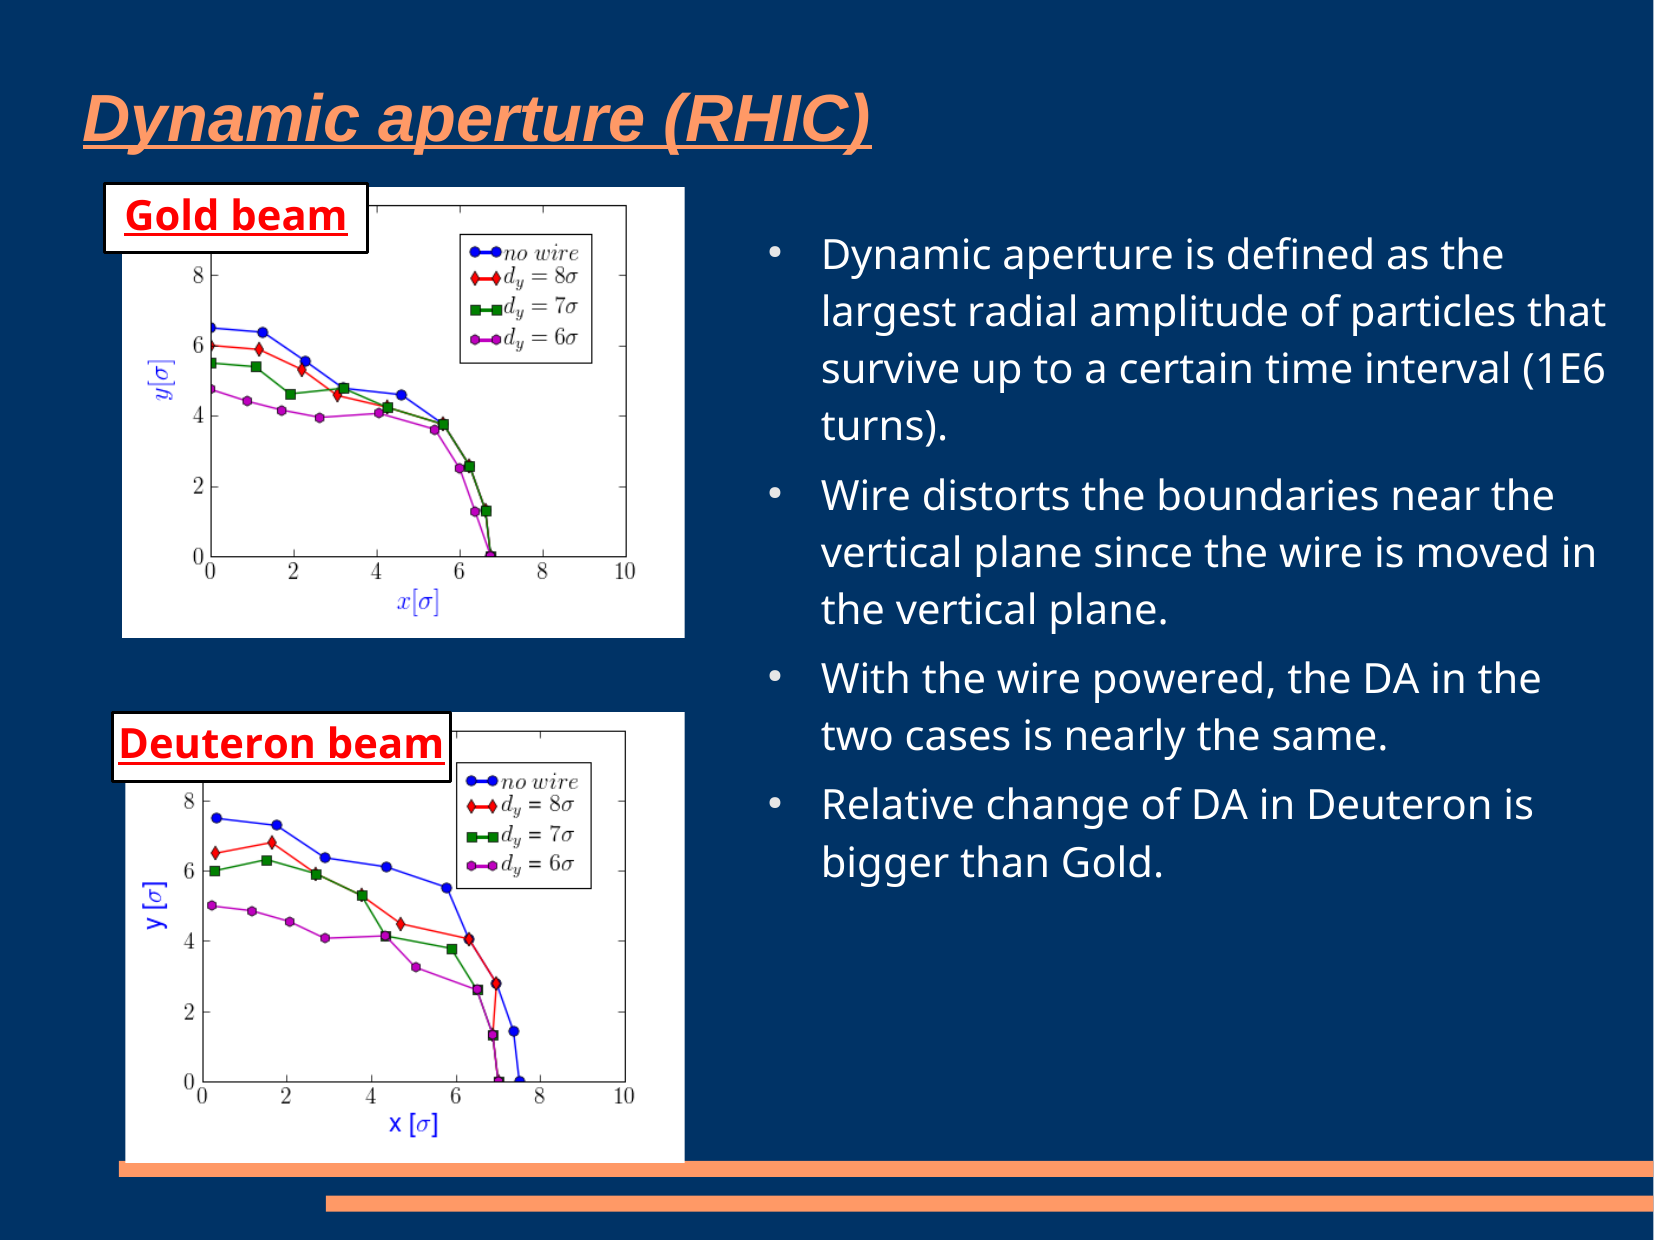

# Dynamic aperture (RHIC)
Gold beam
Dynamic aperture is defined as the largest radial amplitude of particles that survive up to a certain time interval (1E6 turns).
Wire distorts the boundaries near the vertical plane since the wire is moved in the vertical plane.
With the wire powered, the DA in the two cases is nearly the same.
Relative change of DA in Deuteron is bigger than Gold.
Deuteron beam